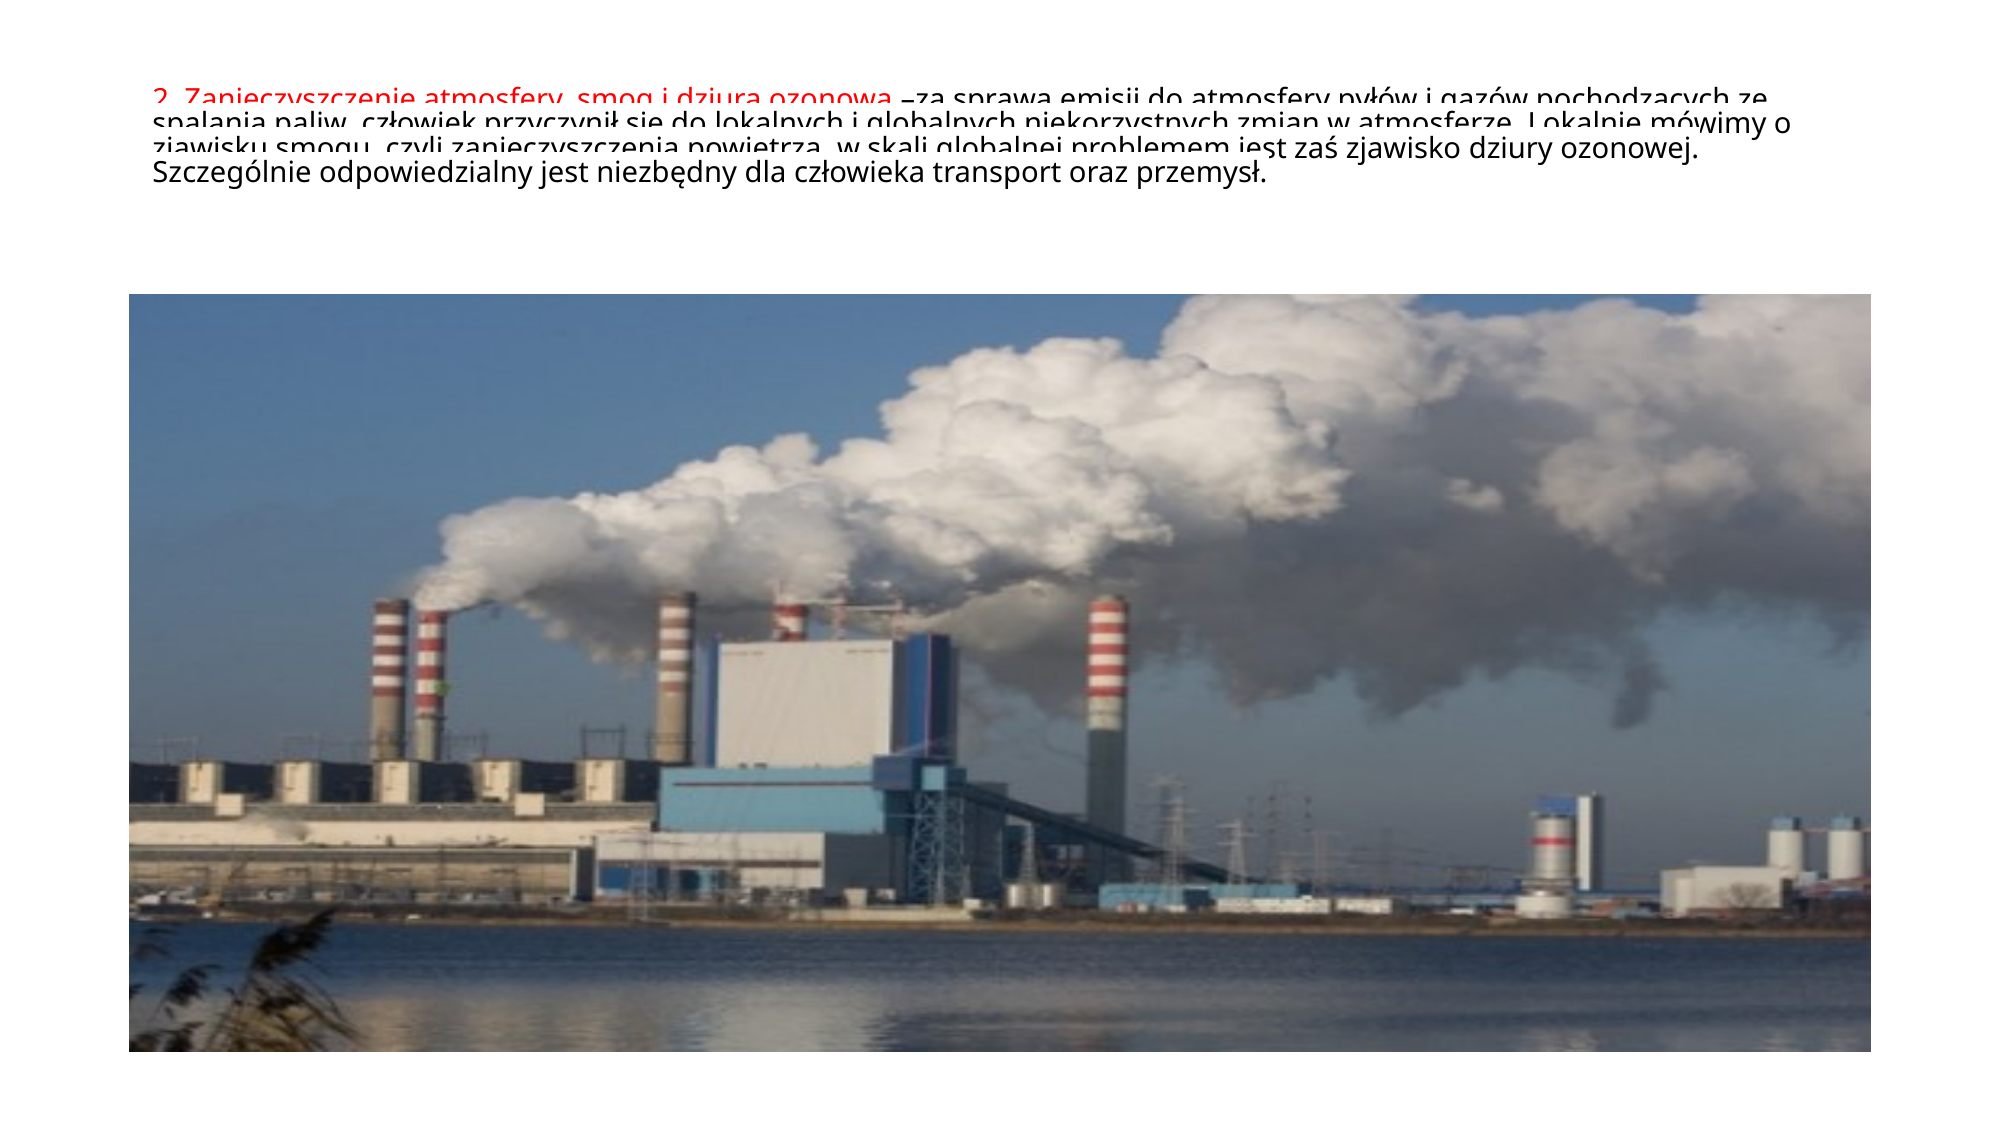

# 2. Zanieczyszczenie atmosfery, smog i dziura ozonowa –za sprawą emisji do atmosfery pyłów i gazów pochodzących ze spalania paliw człowiek przyczynił się do lokalnych i globalnych niekorzystnych zmian w atmosferze. Lokalnie mówimy o zjawisku smogu, czyli zanieczyszczenia powietrza, w skali globalnej problemem jest zaś zjawisko dziury ozonowej. Szczególnie odpowiedzialny jest niezbędny dla człowieka transport oraz przemysł.